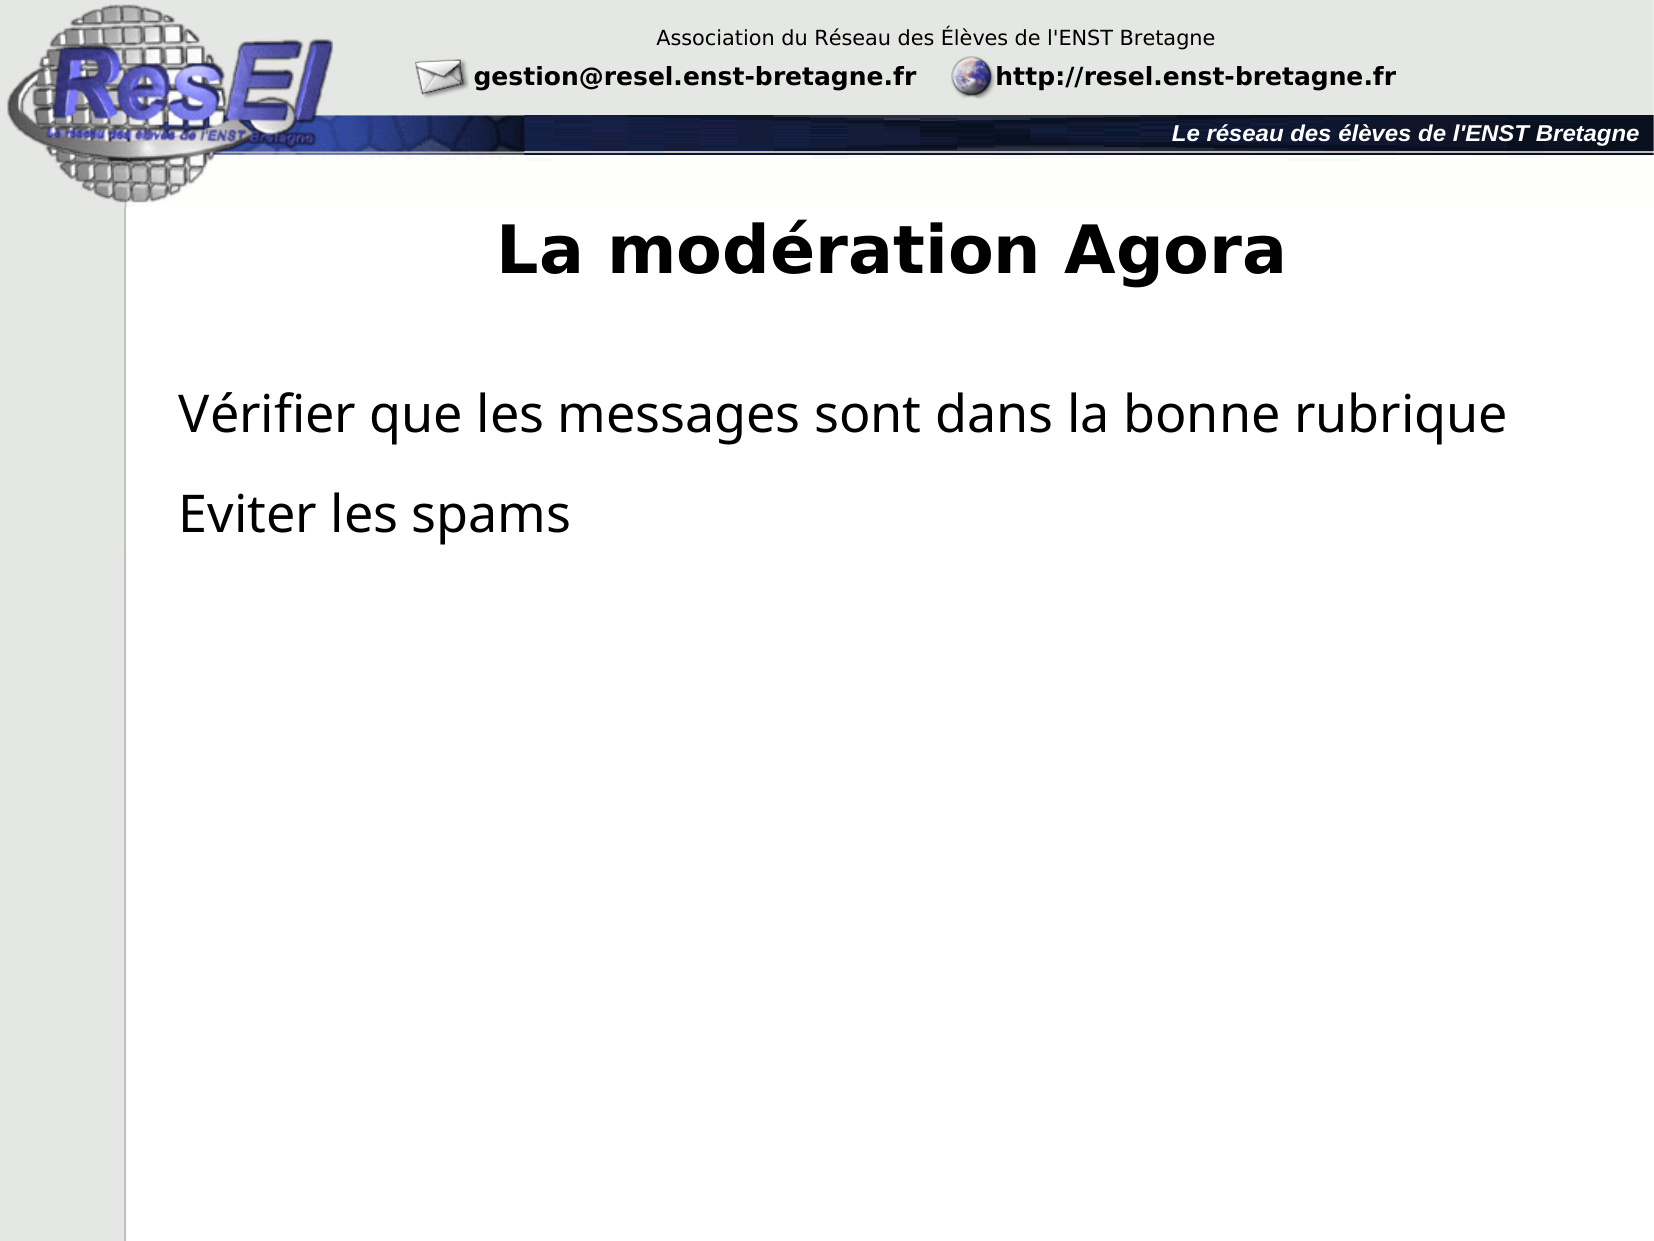

# La modération Agora
Vérifier que les messages sont dans la bonne rubrique
Eviter les spams